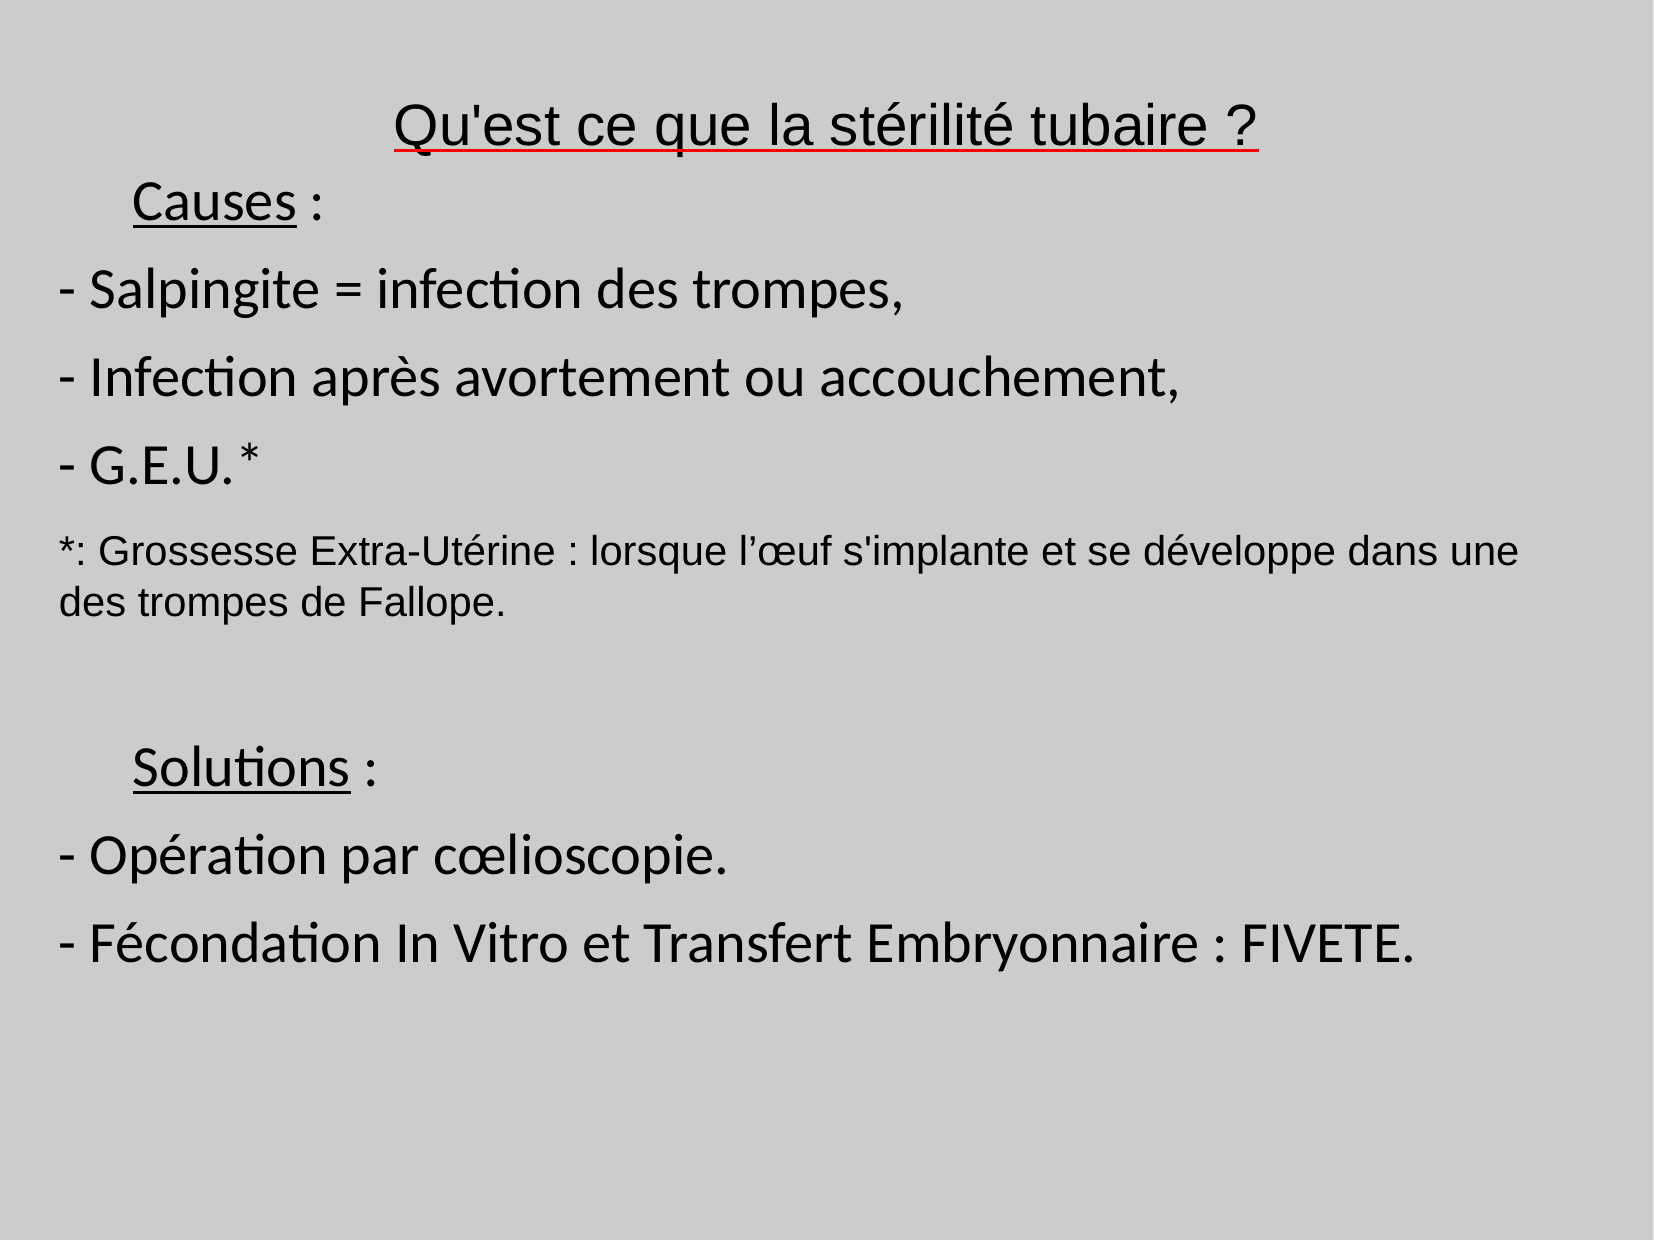

# Qu'est ce que la stérilité tubaire ?
	Causes :
- Salpingite = infection des trompes,
- Infection après avortement ou accouchement,
- G.E.U.*
*: Grossesse Extra-Utérine : lorsque l’œuf s'implante et se développe dans une des trompes de Fallope.
	Solutions :
- Opération par cœlioscopie.
- Fécondation In Vitro et Transfert Embryonnaire : FIVETE.